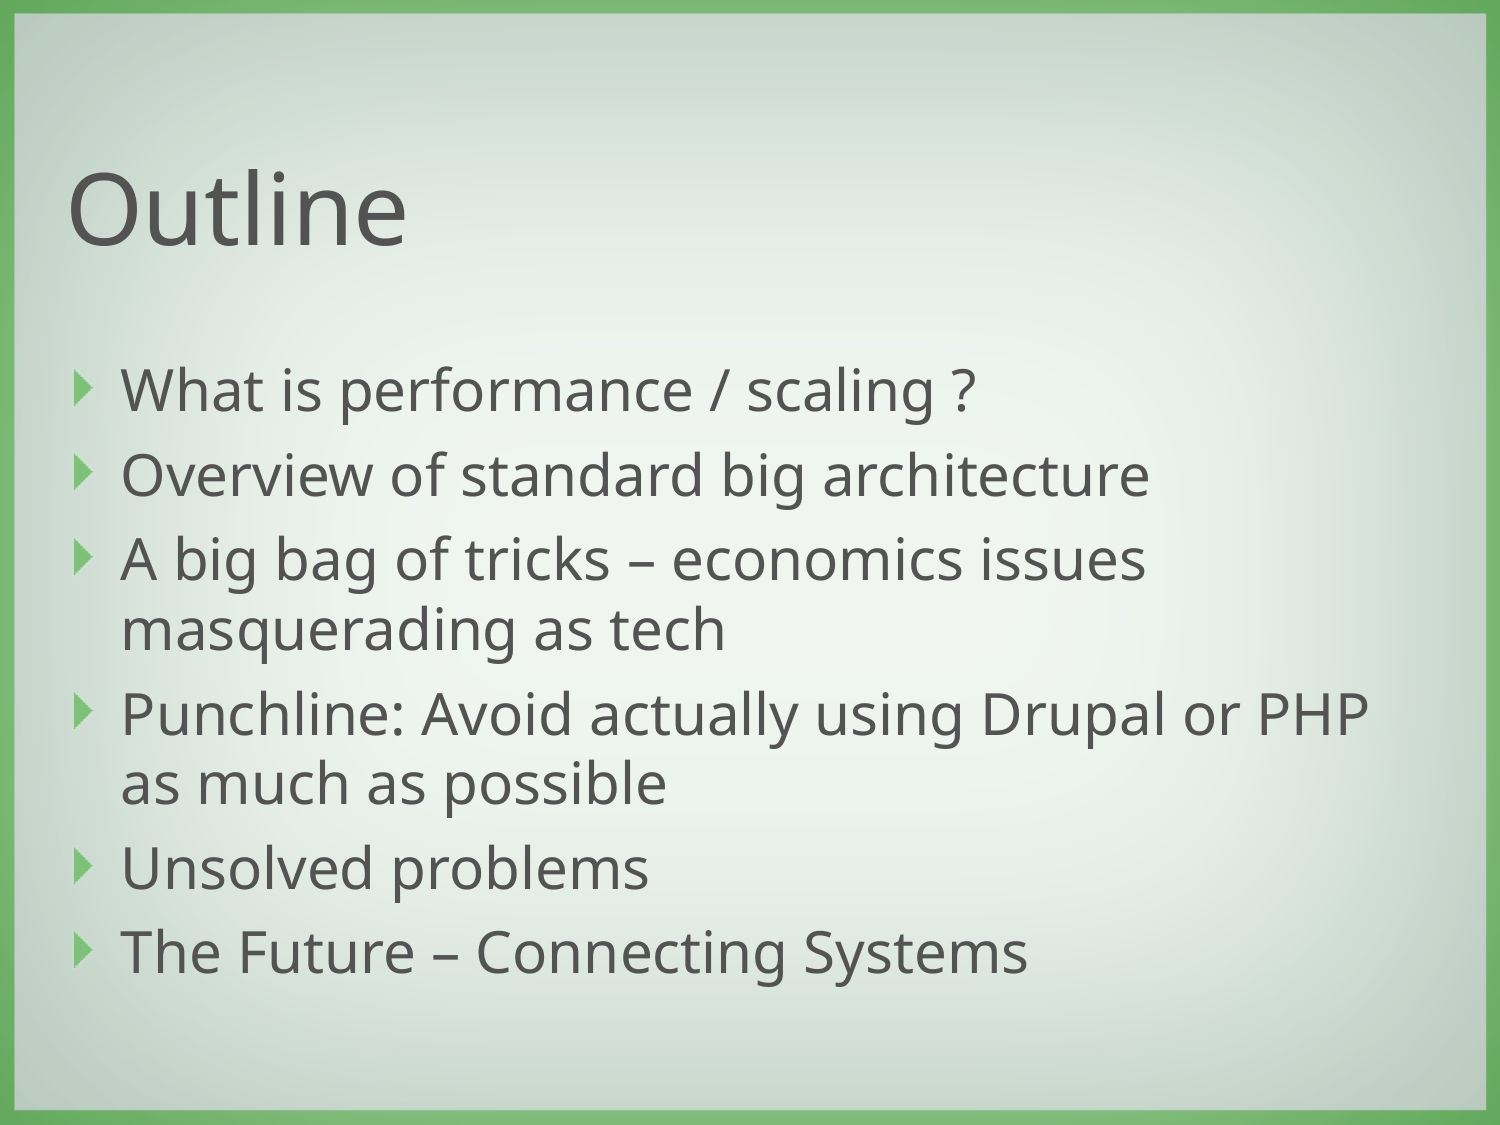

# Outline
What is performance / scaling ?
Overview of standard big architecture
A big bag of tricks – economics issues masquerading as tech
Punchline: Avoid actually using Drupal or PHP as much as possible
Unsolved problems
The Future – Connecting Systems